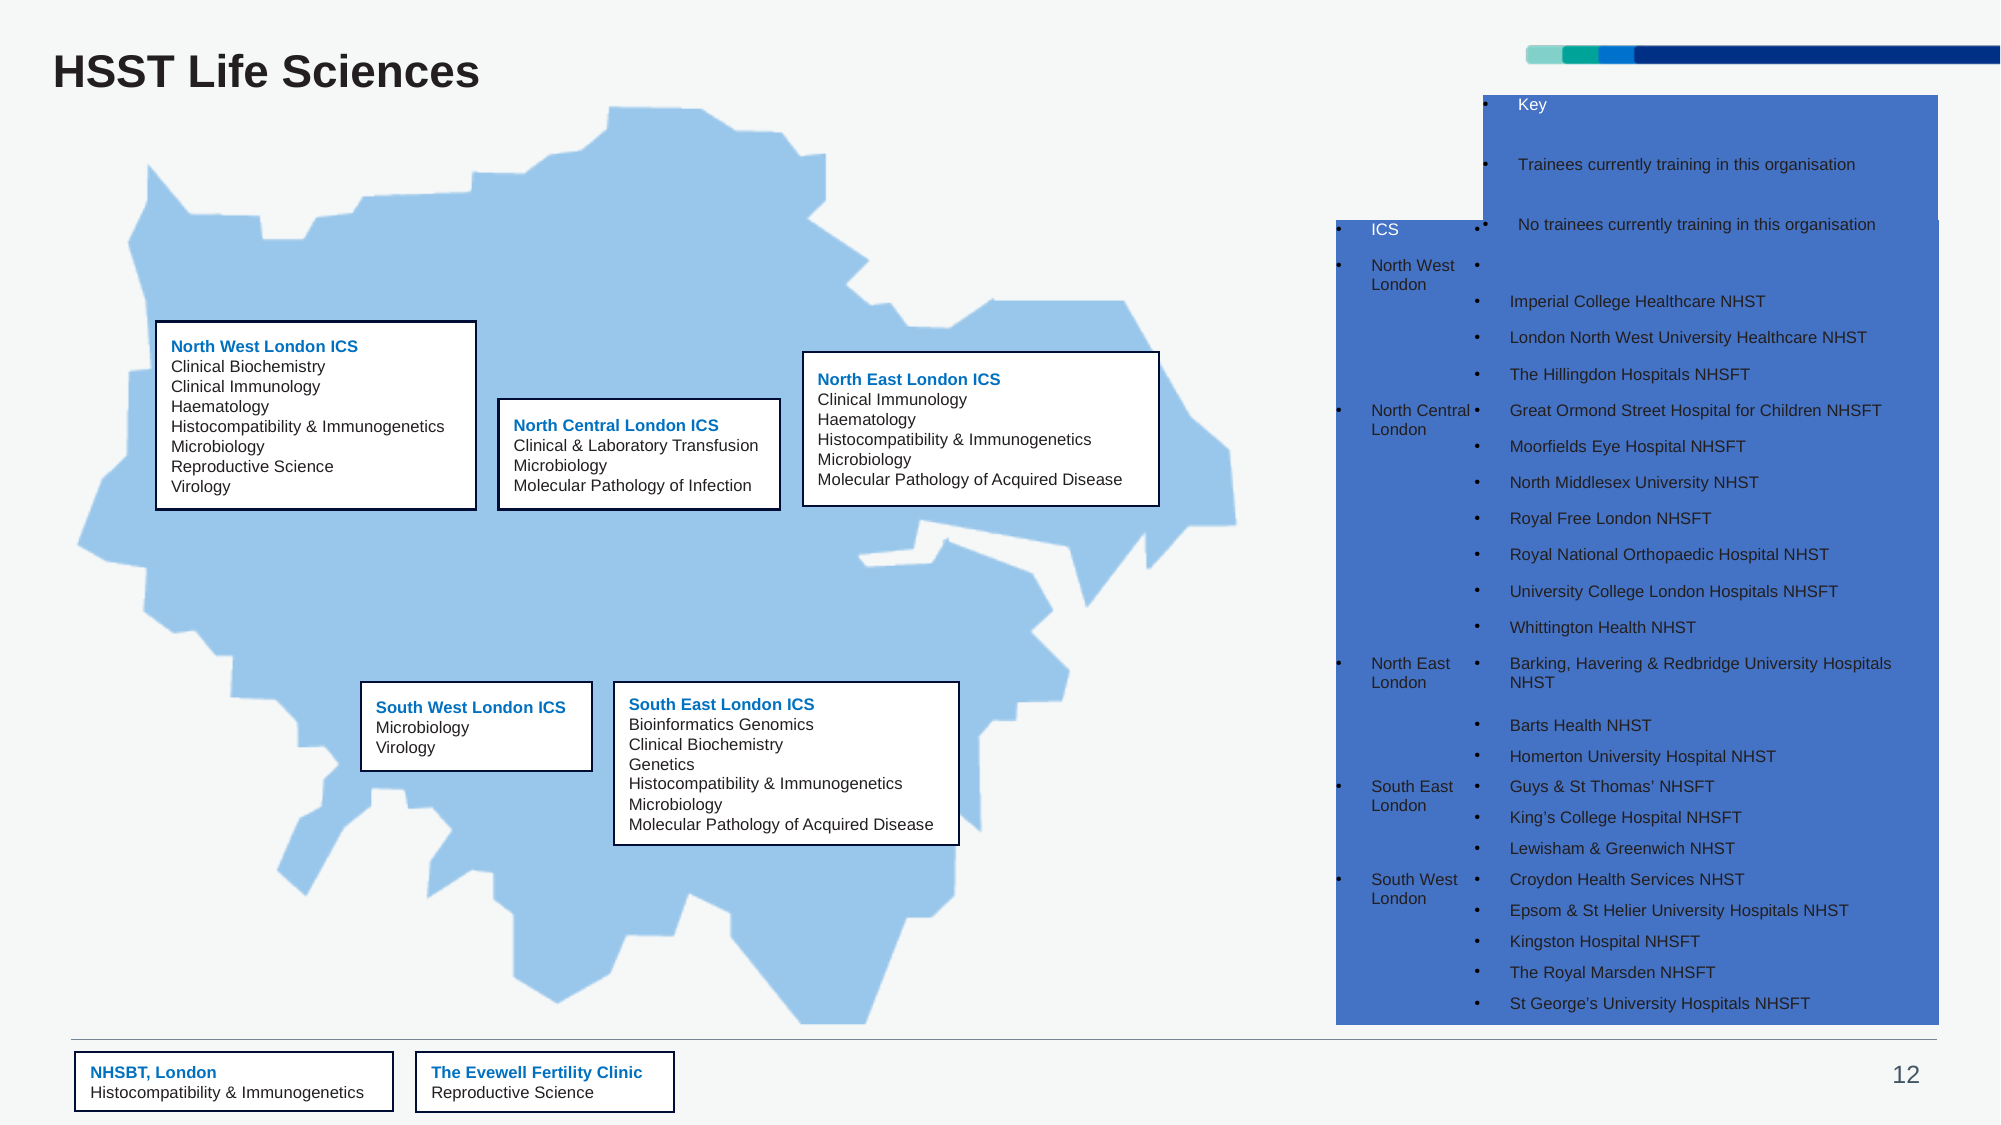

HSST Life Sciences
| Key | |
| --- | --- |
| Trainees currently training in this organisation | |
| No trainees currently training in this organisation | |
| ICS | Organisation |
| --- | --- |
| North West London | Chelsea & Westminster Hospital NHSFT |
| | Imperial College Healthcare NHST |
| | London North West University Healthcare NHST |
| | The Hillingdon Hospitals NHSFT |
| North Central London | Great Ormond Street Hospital for Children NHSFT |
| | Moorfields Eye Hospital NHSFT |
| | North Middlesex University NHST |
| | Royal Free London NHSFT |
| | Royal National Orthopaedic Hospital NHST |
| | University College London Hospitals NHSFT |
| | Whittington Health NHST |
| North East London | Barking, Havering & Redbridge University Hospitals NHST |
| | Barts Health NHST |
| | Homerton University Hospital NHST |
| South East London | Guys & St Thomas’ NHSFT |
| | King’s College Hospital NHSFT |
| | Lewisham & Greenwich NHST |
| South West London | Croydon Health Services NHST |
| | Epsom & St Helier University Hospitals NHST |
| | Kingston Hospital NHSFT |
| | The Royal Marsden NHSFT |
| | St George’s University Hospitals NHSFT |
North West London ICS
Clinical Biochemistry
Clinical Immunology
Haematology
Histocompatibility & Immunogenetics
Microbiology
Reproductive Science
Virology
North East London ICS
Clinical Immunology
Haematology
Histocompatibility & Immunogenetics
Microbiology
Molecular Pathology of Acquired Disease
North Central London ICS
Clinical & Laboratory Transfusion Microbiology
Molecular Pathology of Infection
South West London ICS
Microbiology
Virology
South East London ICS
Bioinformatics Genomics
Clinical Biochemistry
Genetics
Histocompatibility & Immunogenetics
Microbiology
Molecular Pathology of Acquired Disease
NHSBT, London
Histocompatibility & Immunogenetics
The Evewell Fertility Clinic
Reproductive Science